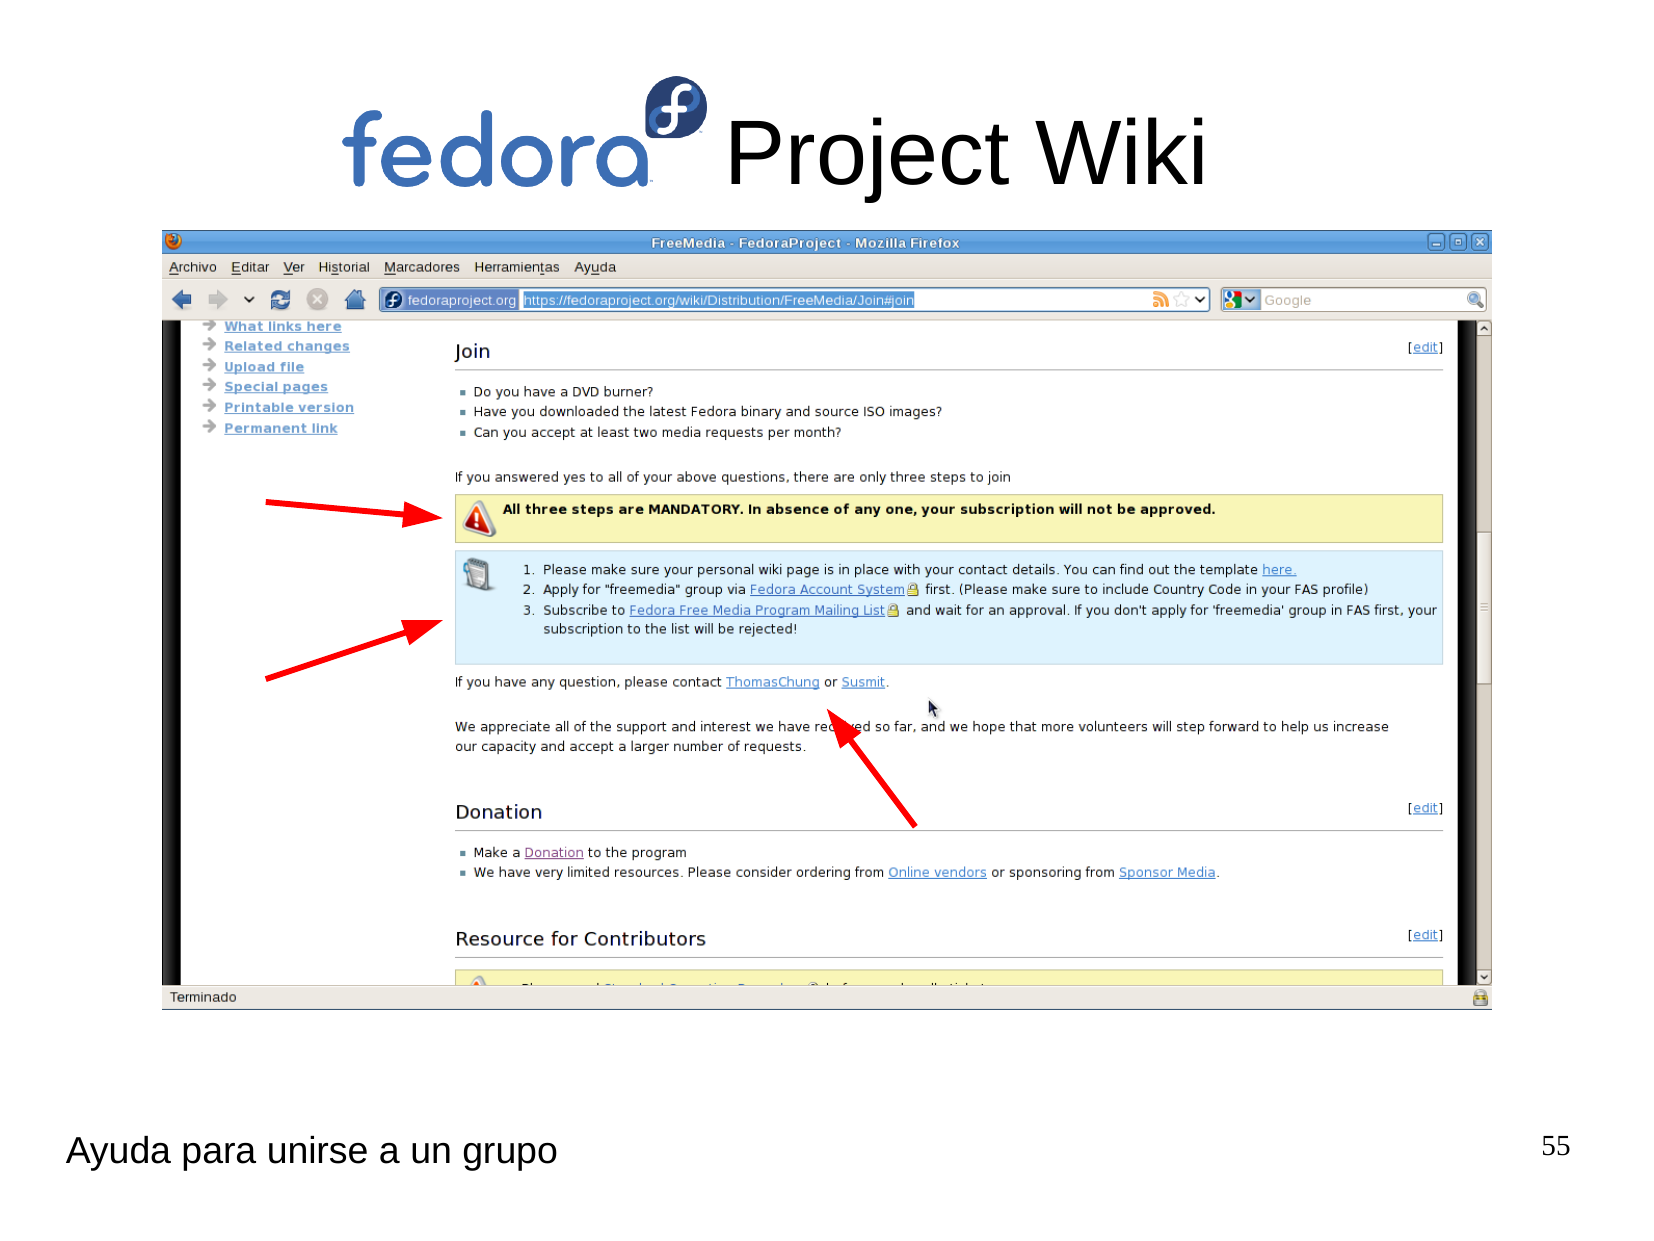

# Project Wiki
Ayuda para unirse a un grupo
55